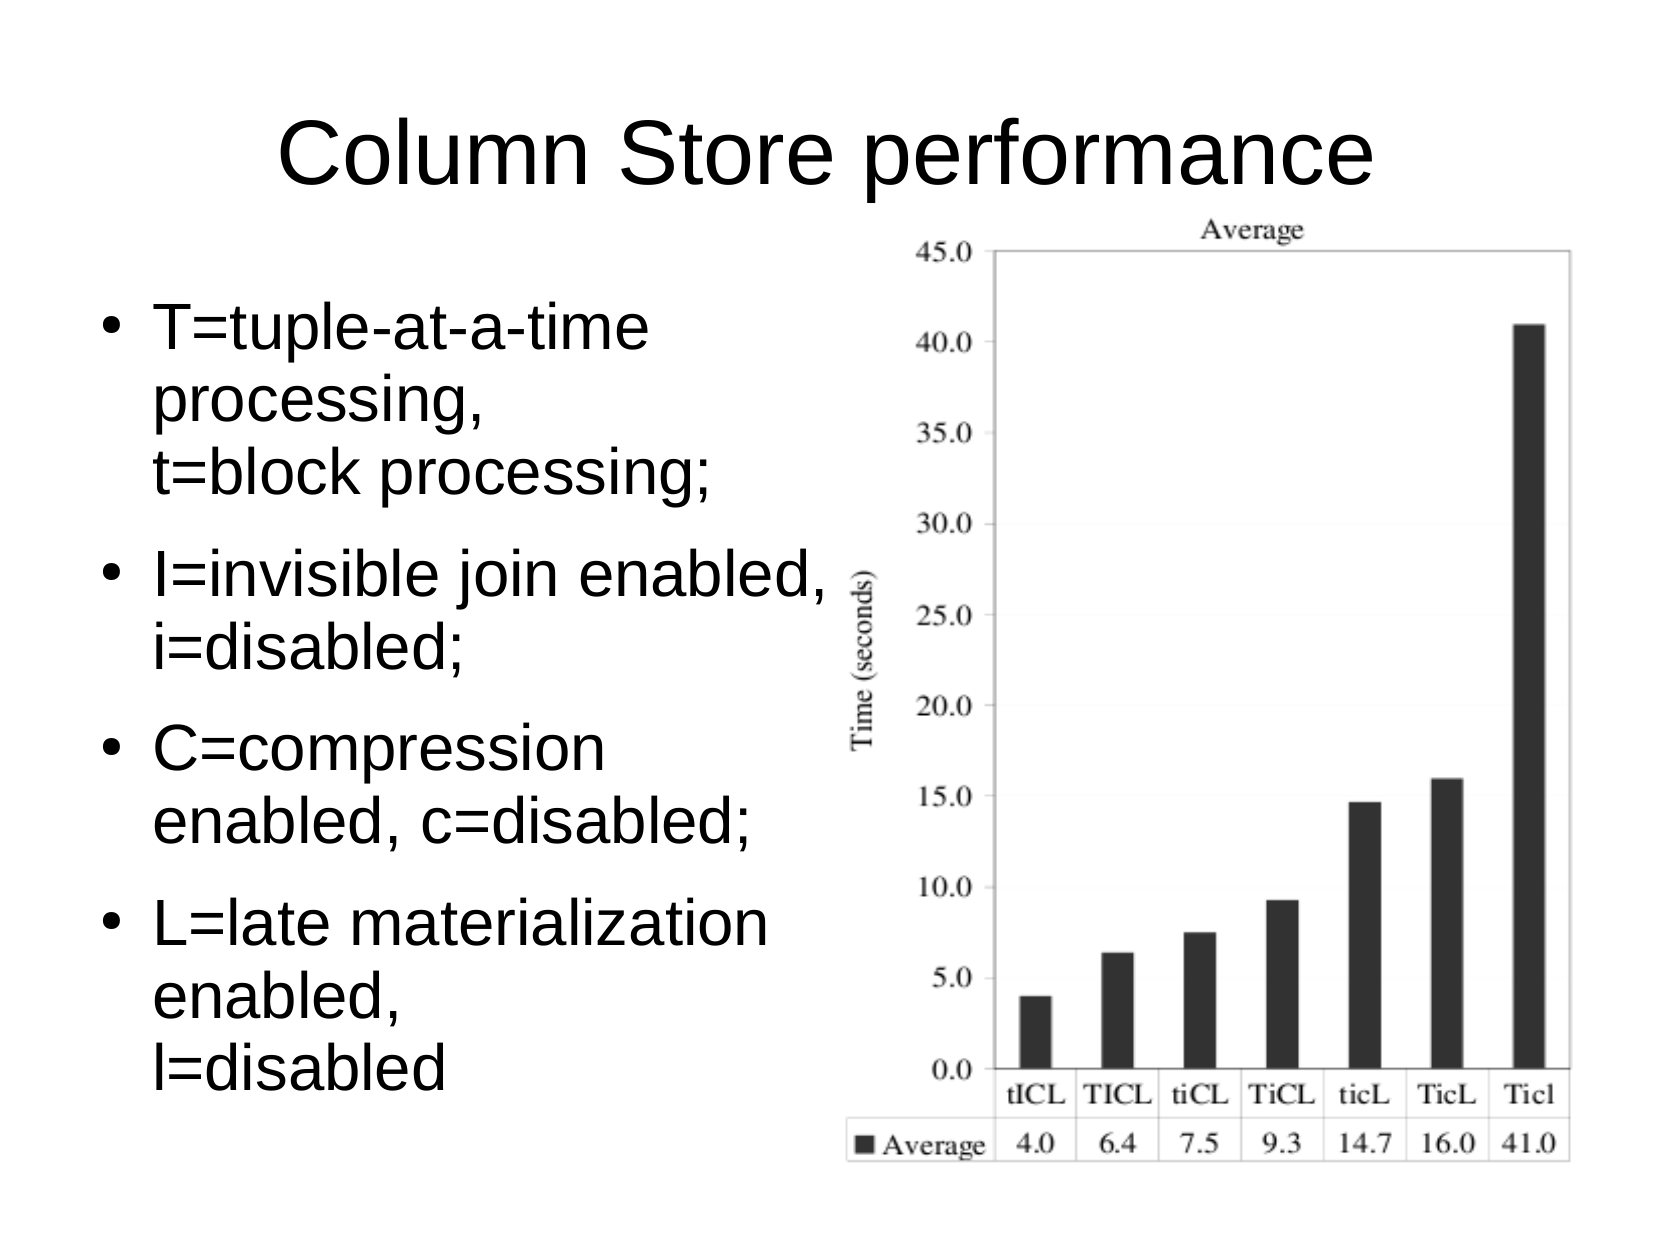

# Column Store performance
T=tuple-at-a-time processing, t=block processing;
I=invisible join enabled, i=disabled;
C=compression enabled, c=disabled;
L=late materialization enabled, l=disabled